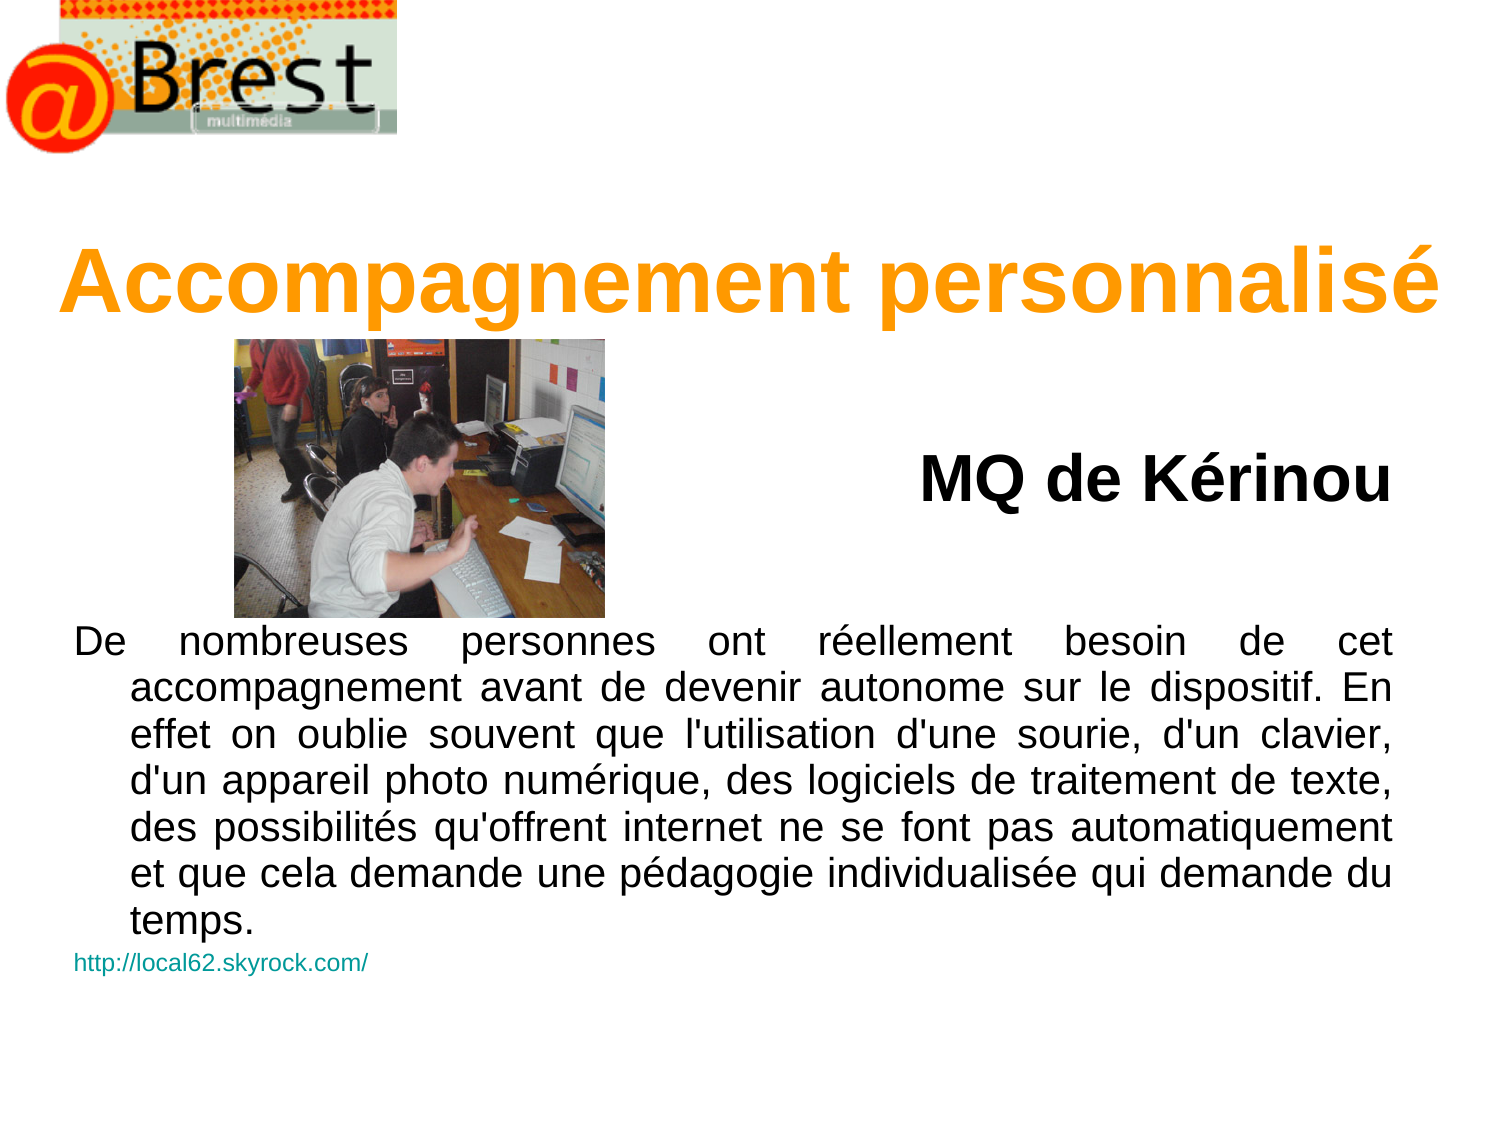

# Accompagnement personnalisé
MQ de Kérinou
De nombreuses personnes ont réellement besoin de cet accompagnement avant de devenir autonome sur le dispositif. En effet on oublie souvent que l'utilisation d'une sourie, d'un clavier, d'un appareil photo numérique, des logiciels de traitement de texte, des possibilités qu'offrent internet ne se font pas automatiquement et que cela demande une pédagogie individualisée qui demande du temps.
http://local62.skyrock.com/